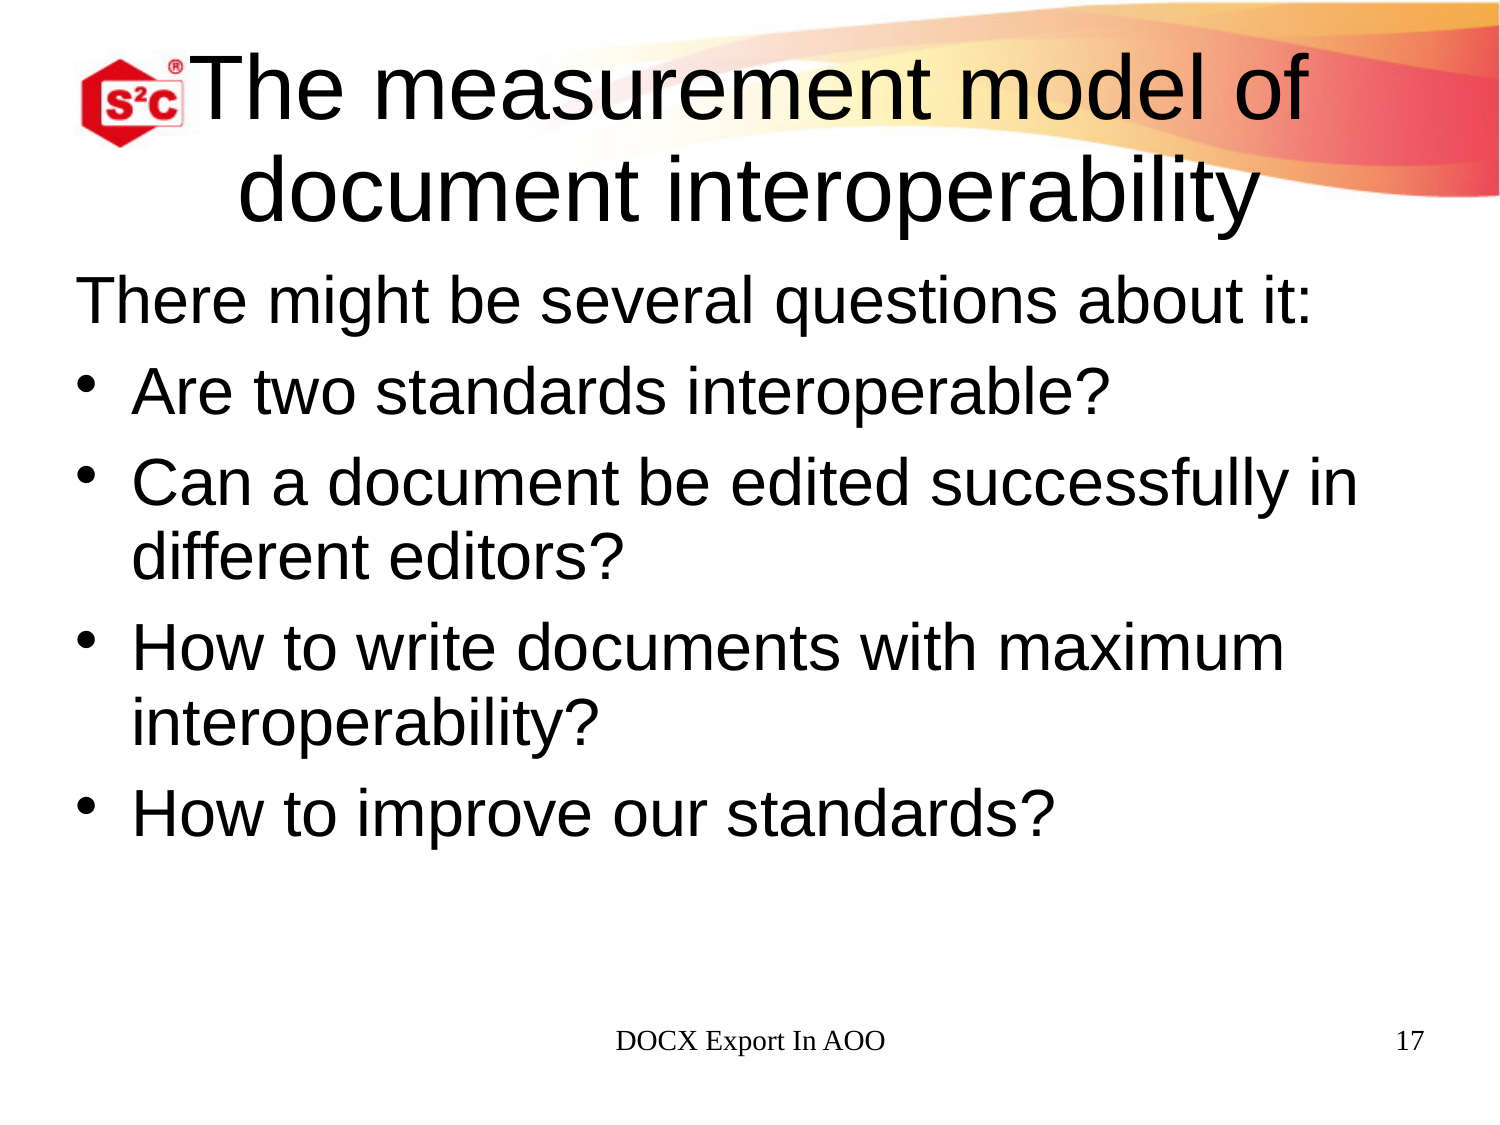

# The measurement model of document interoperability
There might be several questions about it:
Are two standards interoperable?
Can a document be edited successfully in different editors?
How to write documents with maximum interoperability?
How to improve our standards?
DOCX Export In AOO
17